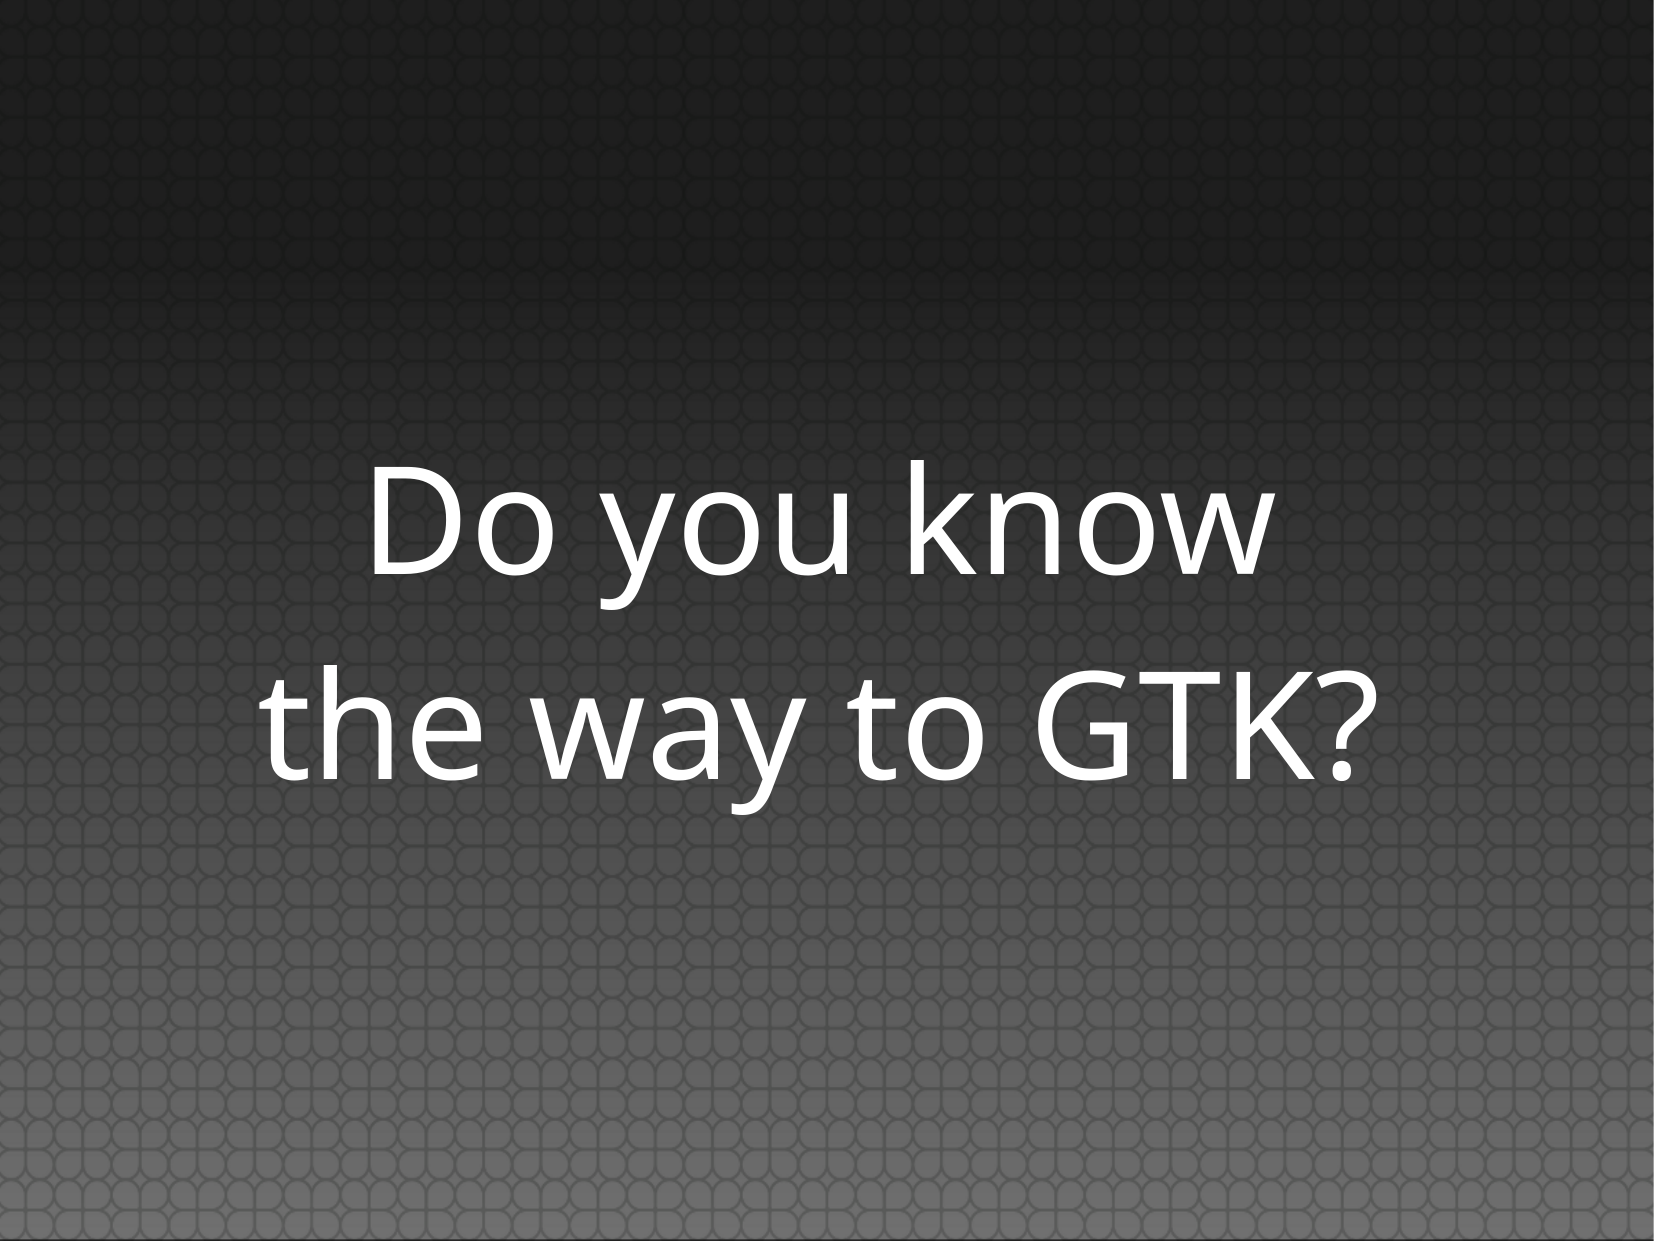

# Do you know the way to GTK?